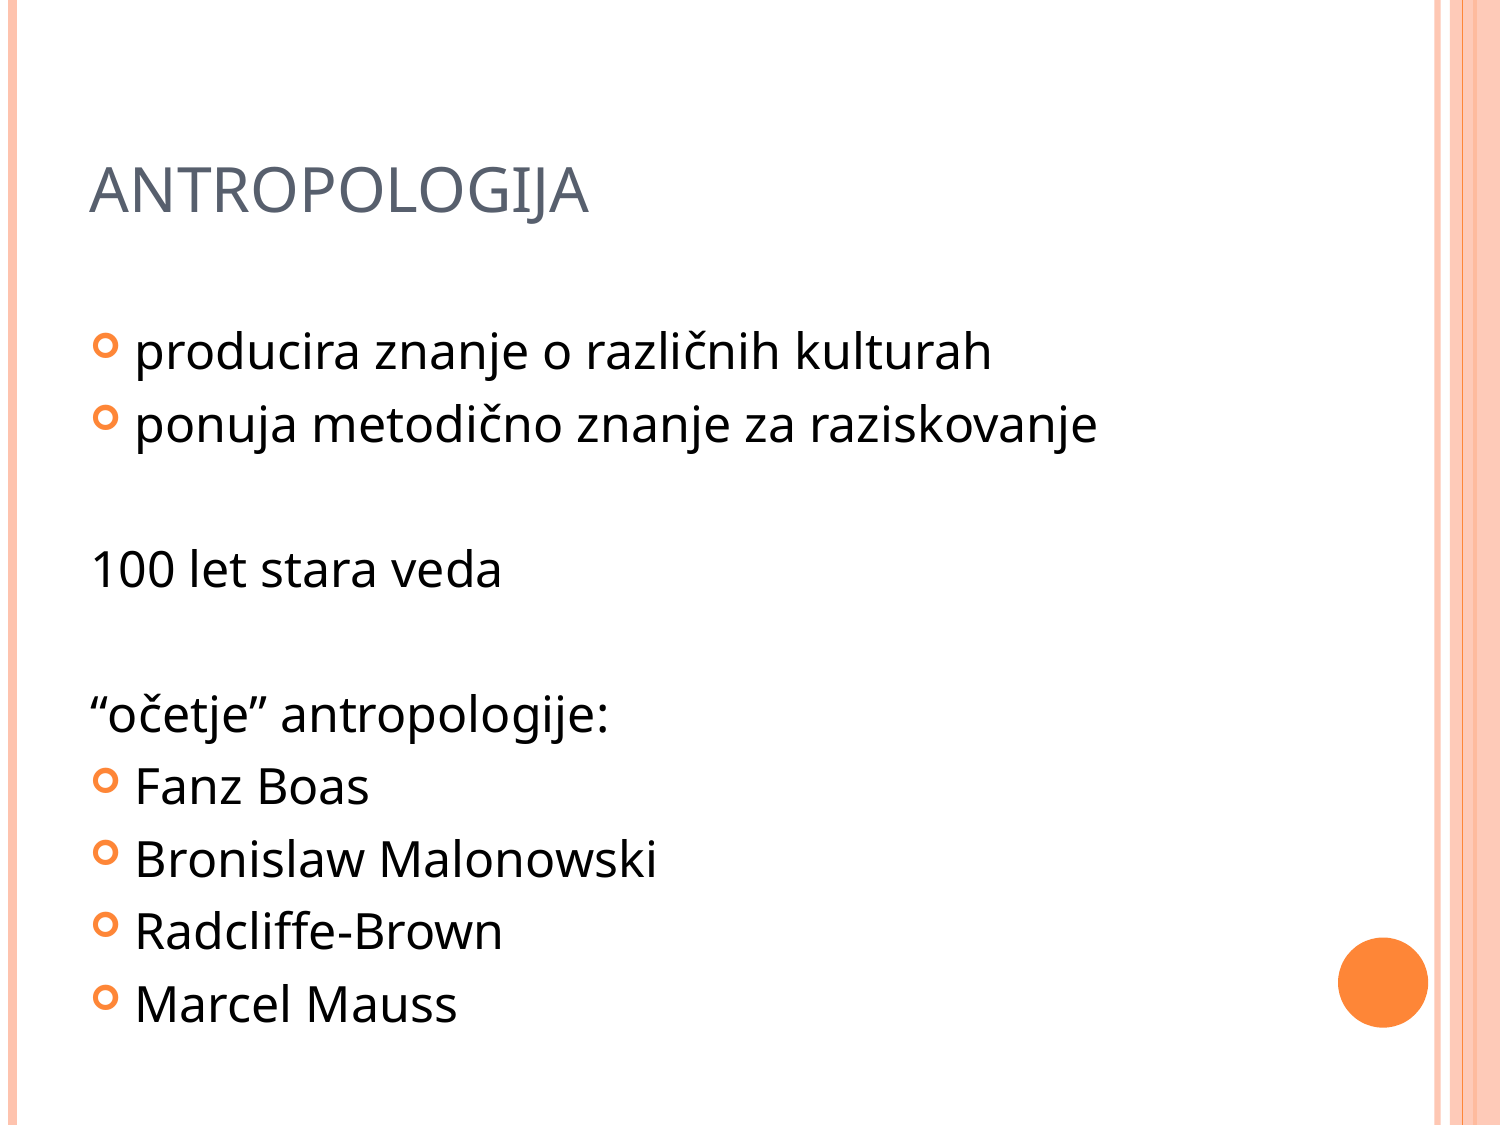

# ANTROPOLOGIJA
producira znanje o različnih kulturah
ponuja metodično znanje za raziskovanje
100 let stara veda
“očetje” antropologije:
Fanz Boas
Bronislaw Malonowski
Radcliffe-Brown
Marcel Mauss